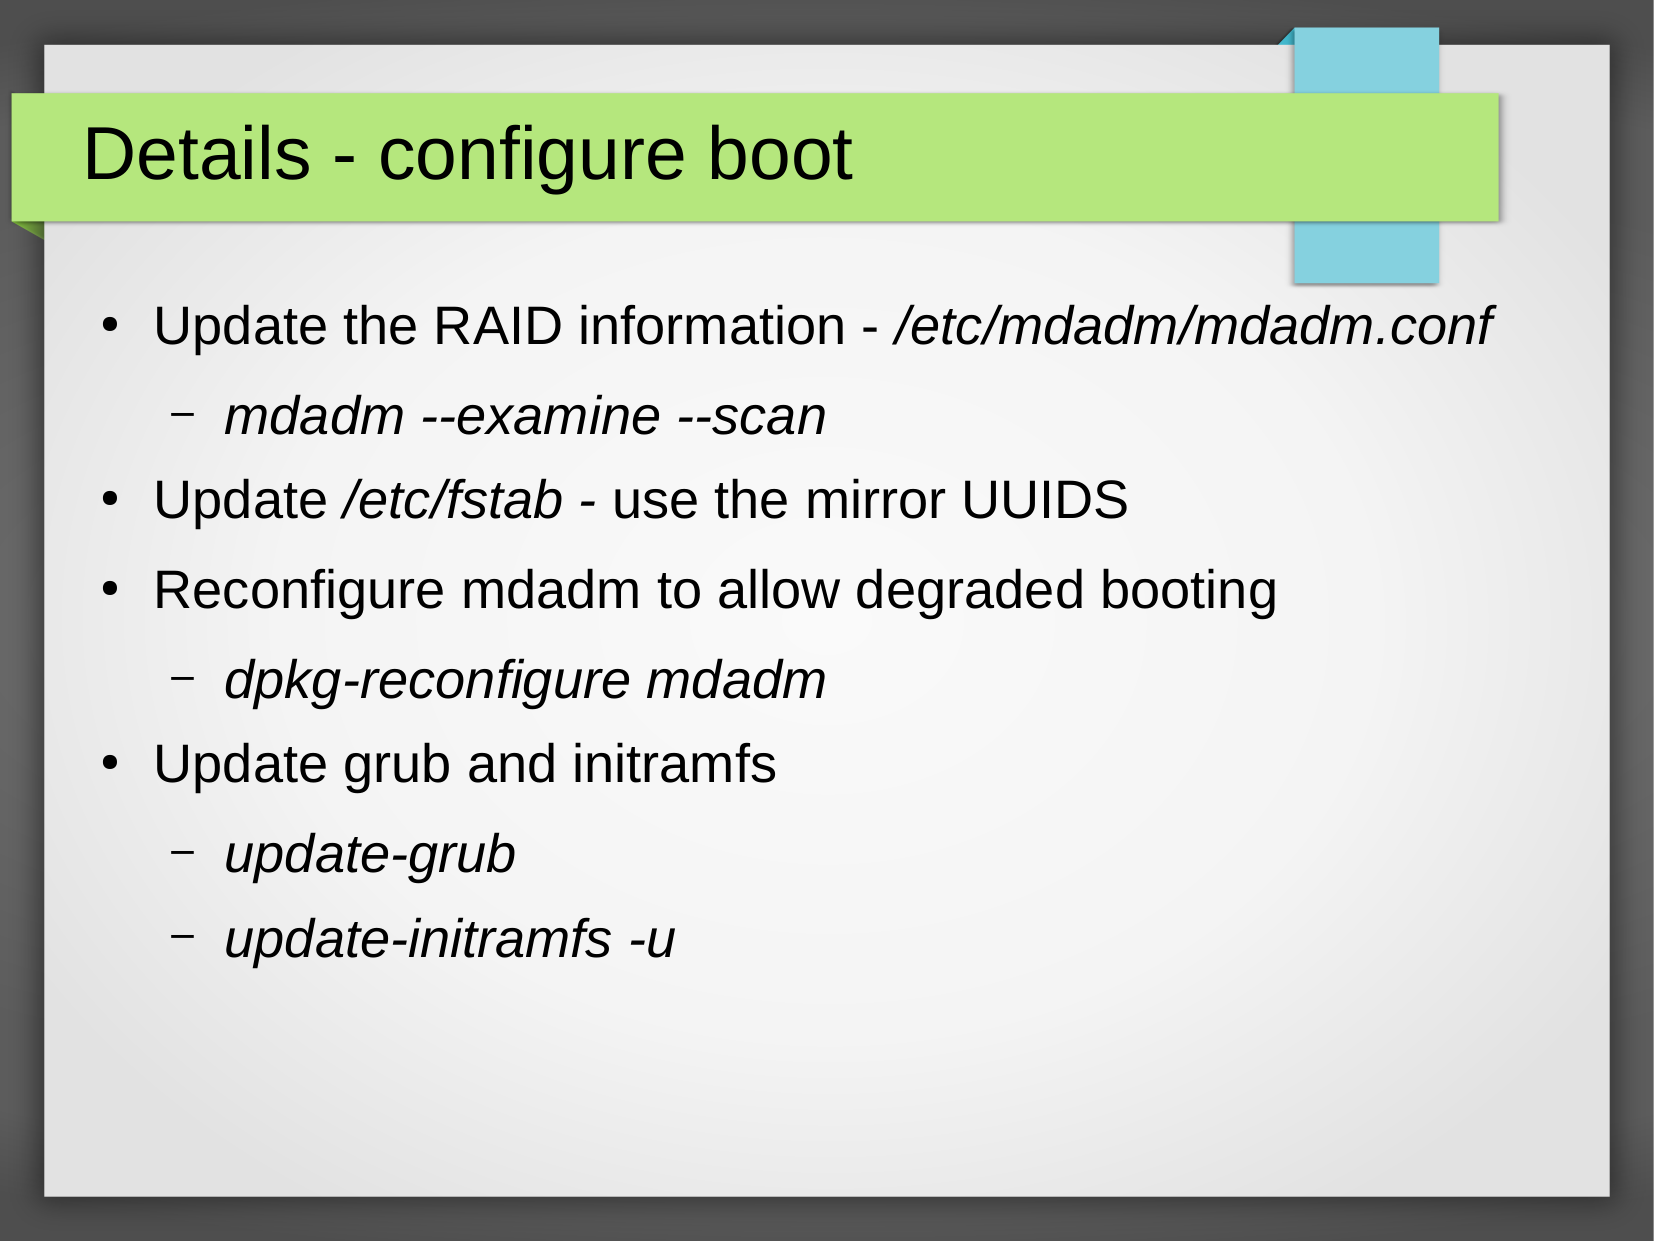

# Details - configure boot
Update the RAID information - /etc/mdadm/mdadm.conf
mdadm --examine --scan
Update /etc/fstab - use the mirror UUIDS
Reconfigure mdadm to allow degraded booting
dpkg-reconfigure mdadm
Update grub and initramfs
update-grub
update-initramfs -u